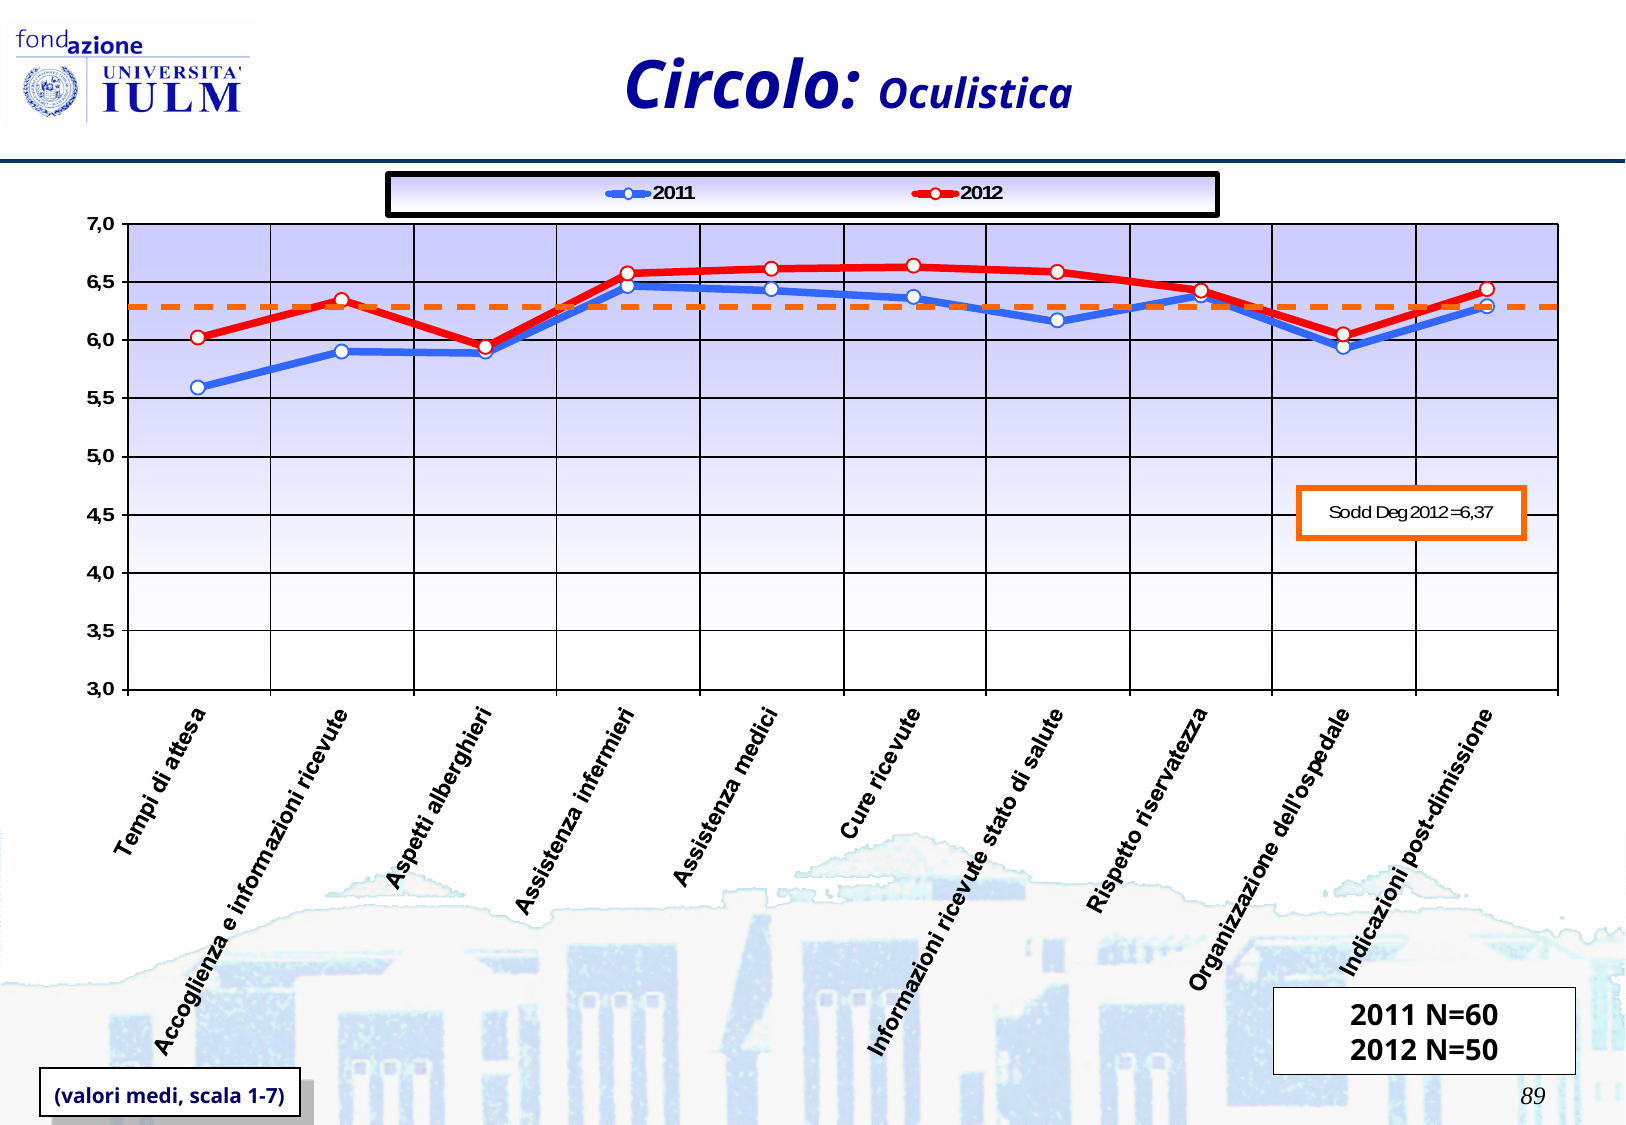

Circolo: Oculistica
2011 N=60
2012 N=50
(valori medi, scala 1-7)